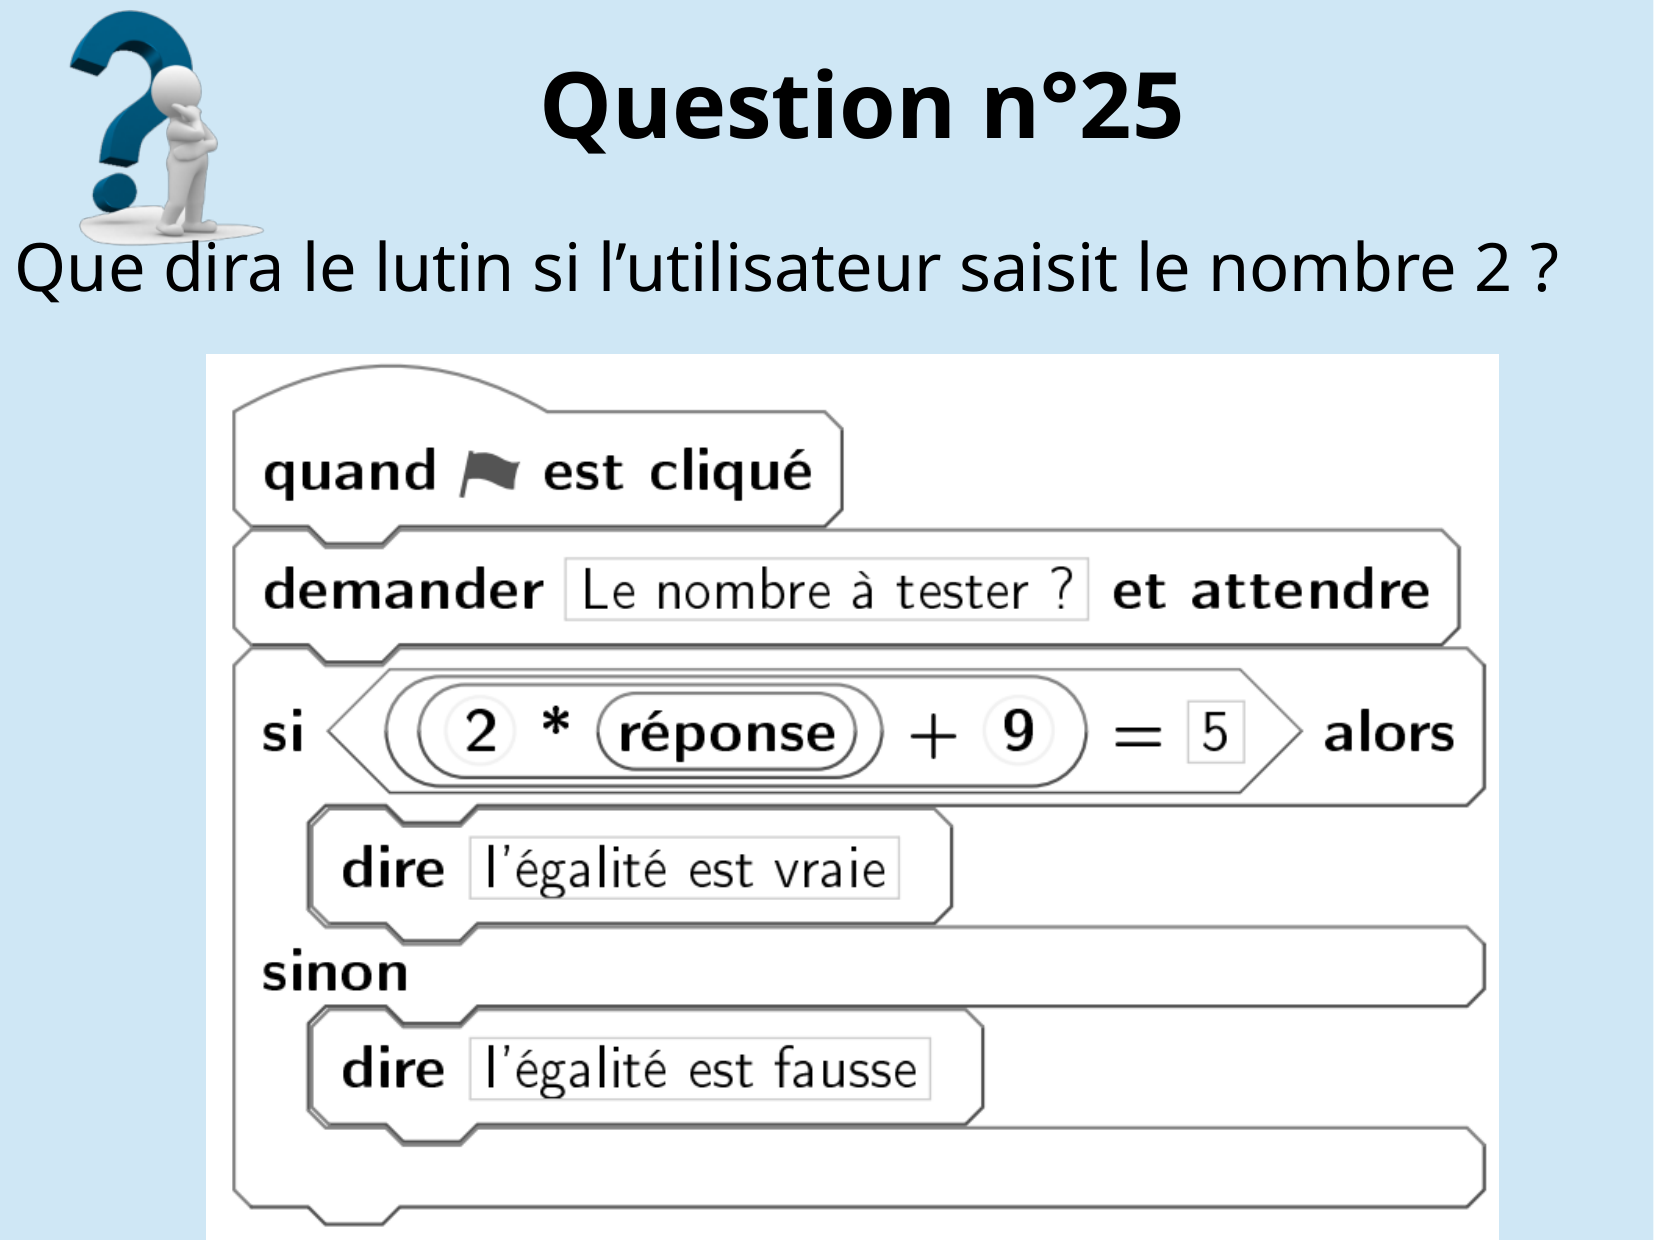

# Question n°25
Que dira le lutin si l’utilisateur saisit le nombre 2 ?